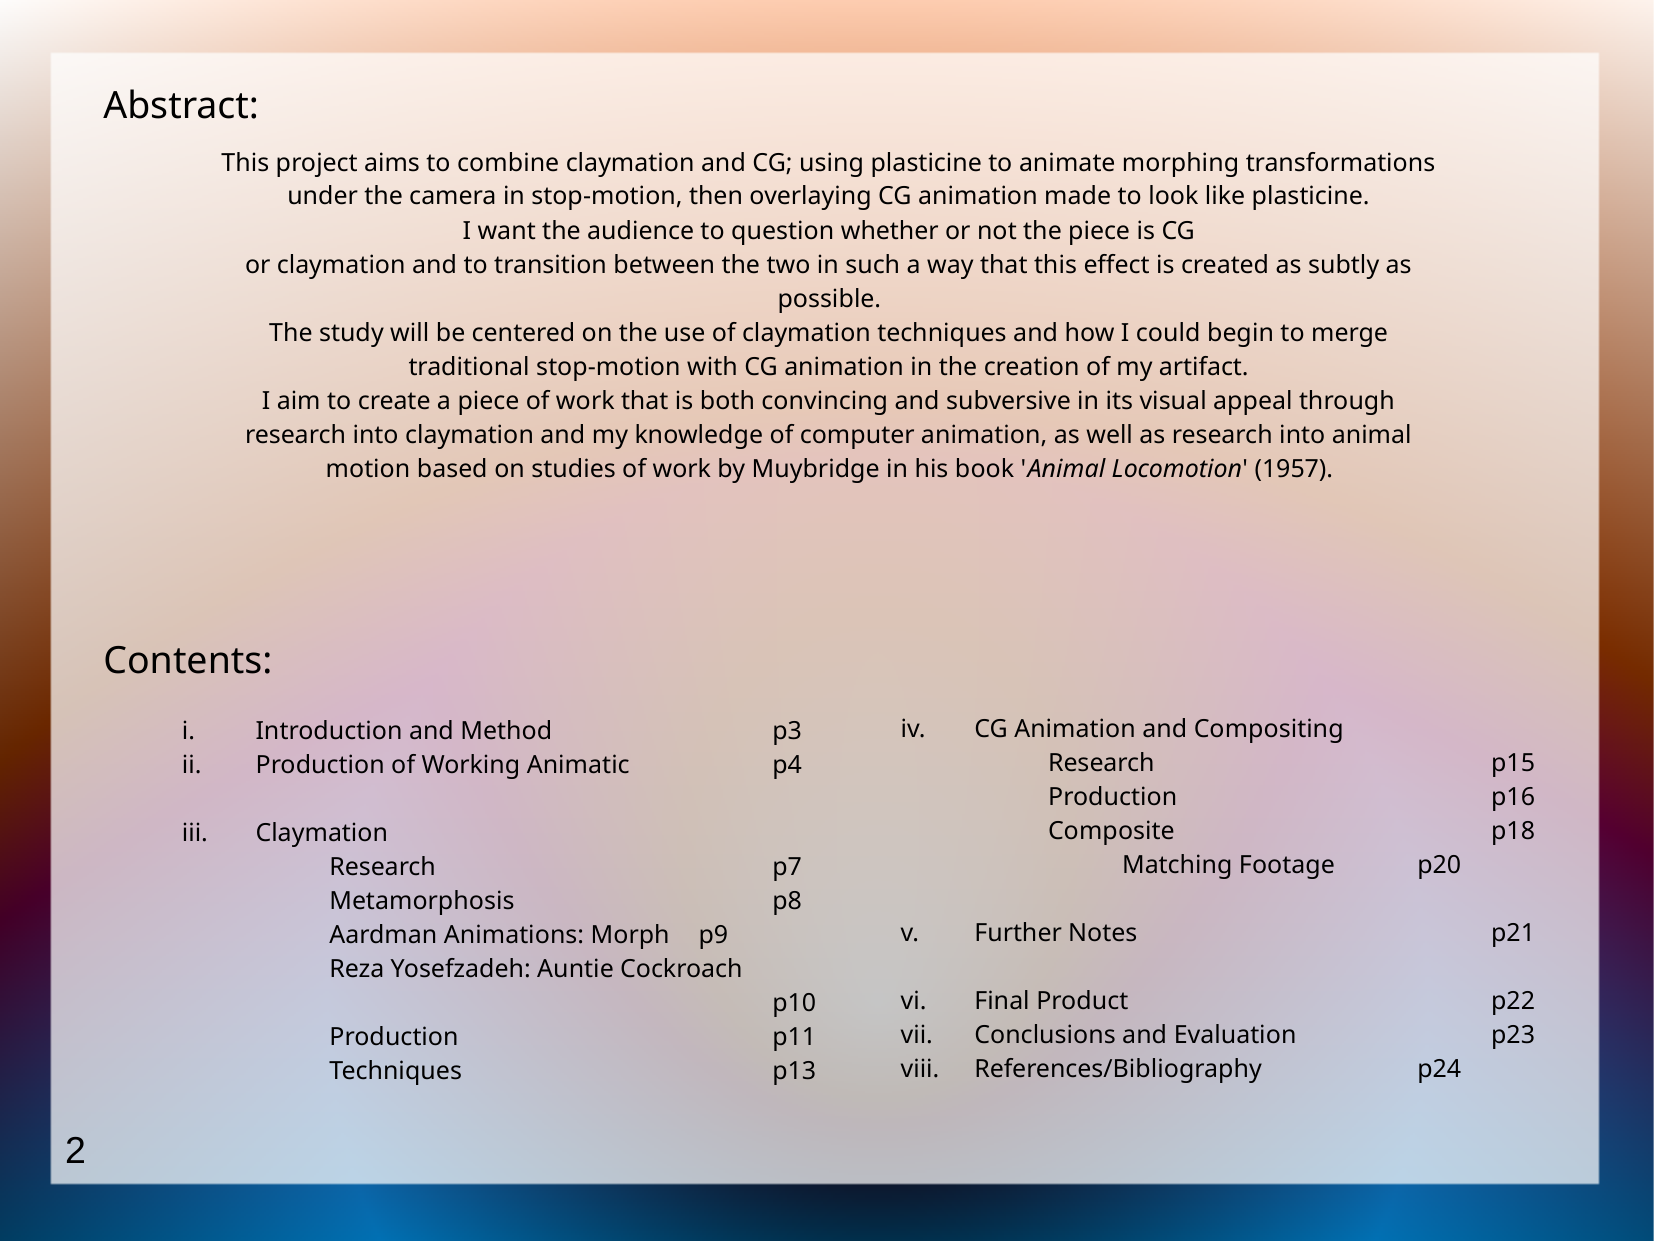

Abstract:
This project aims to combine claymation and CG; using plasticine to animate morphing transformations under the camera in stop-motion, then overlaying CG animation made to look like plasticine.
I want the audience to question whether or not the piece is CG
or claymation and to transition between the two in such a way that this effect is created as subtly as possible.
The study will be centered on the use of claymation techniques and how I could begin to merge traditional stop-motion with CG animation in the creation of my artifact.
I aim to create a piece of work that is both convincing and subversive in its visual appeal through research into claymation and my knowledge of computer animation, as well as research into animal motion based on studies of work by Muybridge in his book 'Animal Locomotion' (1957).
Contents:
iv.	CG Animation and Compositing
		Research					p15
		Production					p16
		Composite					p18
			Matching Footage		p20
v.	Further Notes					p21
vi.	Final Product					p22
vii.	Conclusions and Evaluation			p23
viii.	References/Bibliography 			p24
i.	Introduction and Method			p3
ii.	Production of Working Animatic		p4
iii.	Claymation
		Research					p7
		Metamorphosis				p8
		Aardman Animations: Morph	p9
		Reza Yosefzadeh: Auntie Cockroach
								p10
		Production					p11
		Techniques					p13